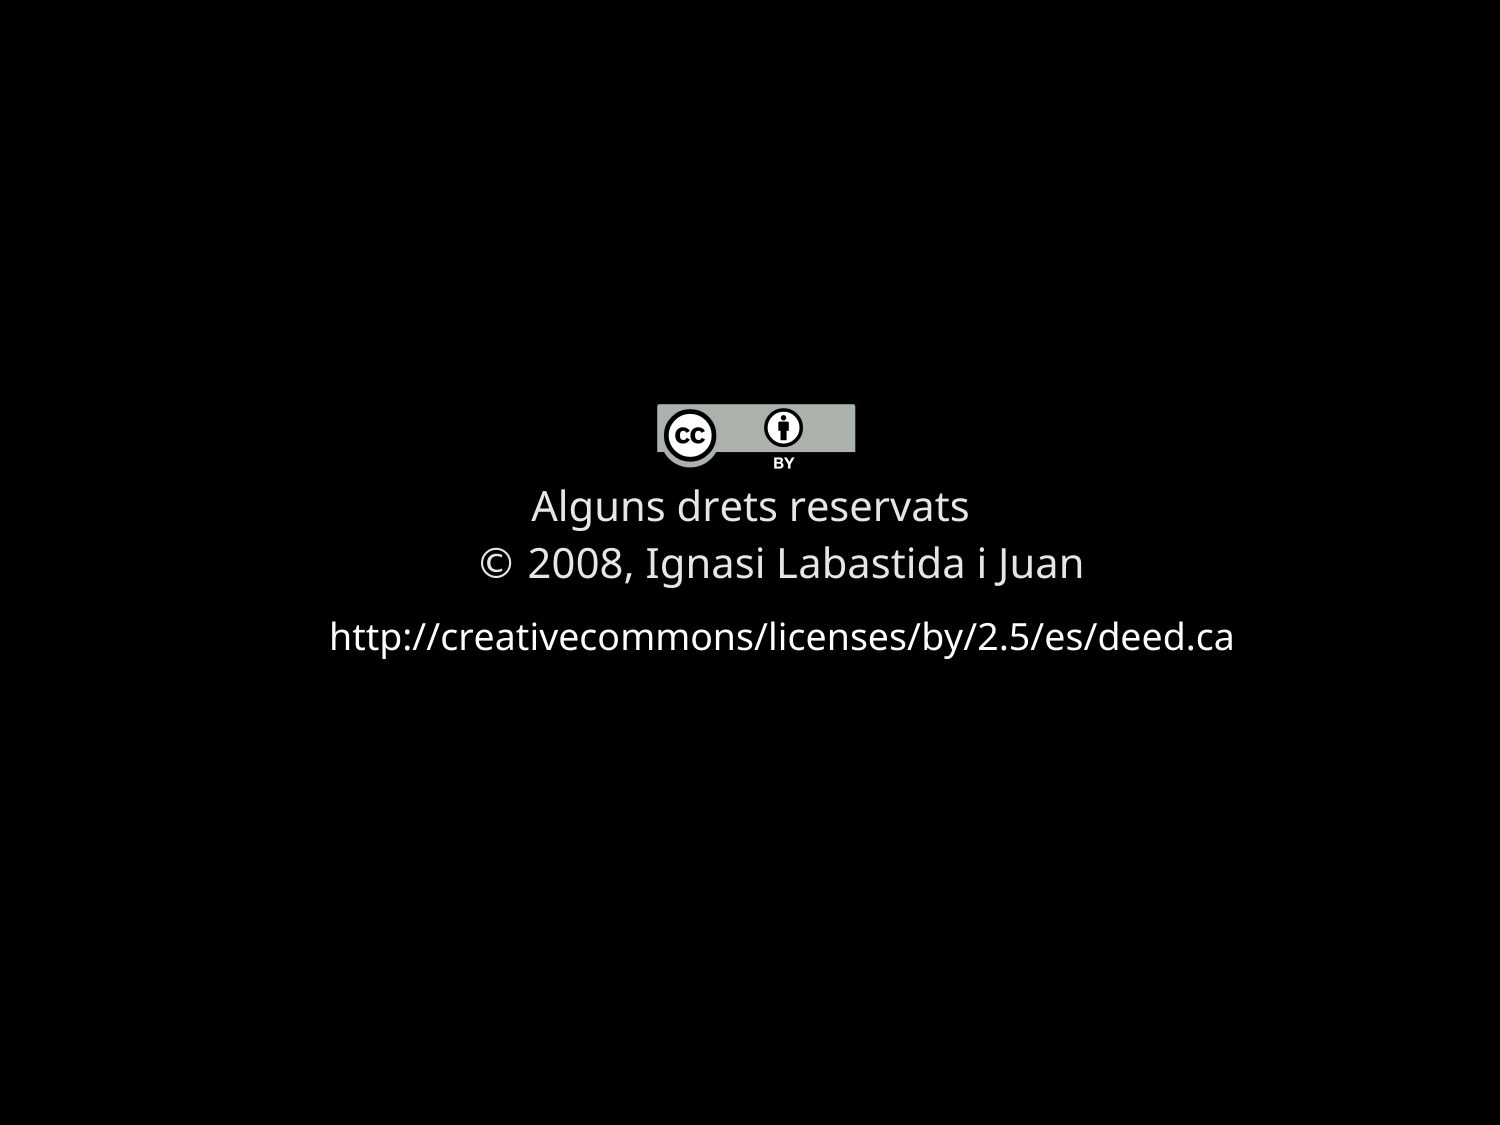

# Alguns drets reservats © 2008, Ignasi Labastida i Juan
http://creativecommons/licenses/by/2.5/es/deed.ca